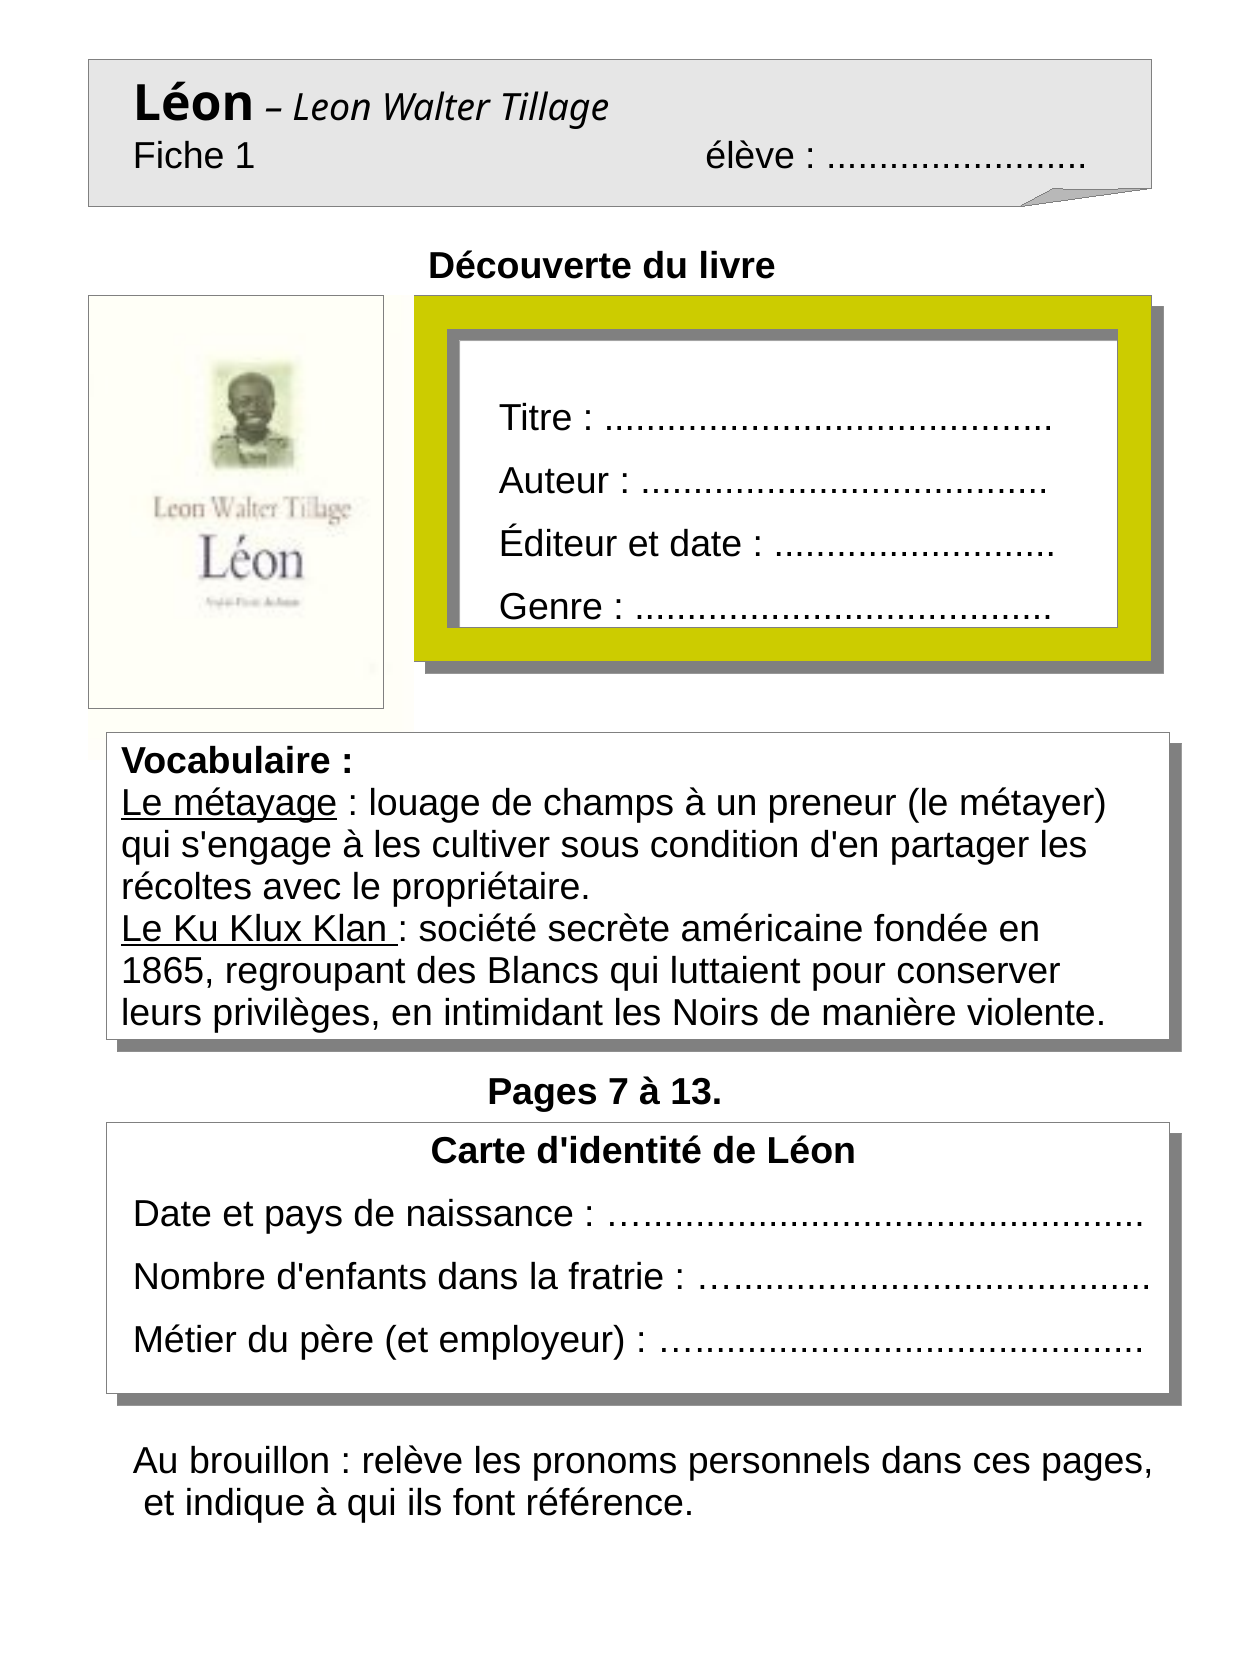

Léon – Leon Walter Tillage
Fiche 1 élève : .........................
Découverte du livre
Titre : ...........................................
Auteur : .......................................
Éditeur et date : ...........................
Genre : ........................................
Vocabulaire :
Le métayage : louage de champs à un preneur (le métayer) qui s'engage à les cultiver sous condition d'en partager les récoltes avec le propriétaire.
Le Ku Klux Klan : société secrète américaine fondée en 1865, regroupant des Blancs qui luttaient pour conserver leurs privilèges, en intimidant les Noirs de manière violente.
Pages 7 à 13.
Carte d'identité de Léon
Date et pays de naissance : …................................................
Nombre d'enfants dans la fratrie : …........................................
Métier du père (et employeur) : …...........................................
Au brouillon : relève les pronoms personnels dans ces pages, et indique à qui ils font référence.